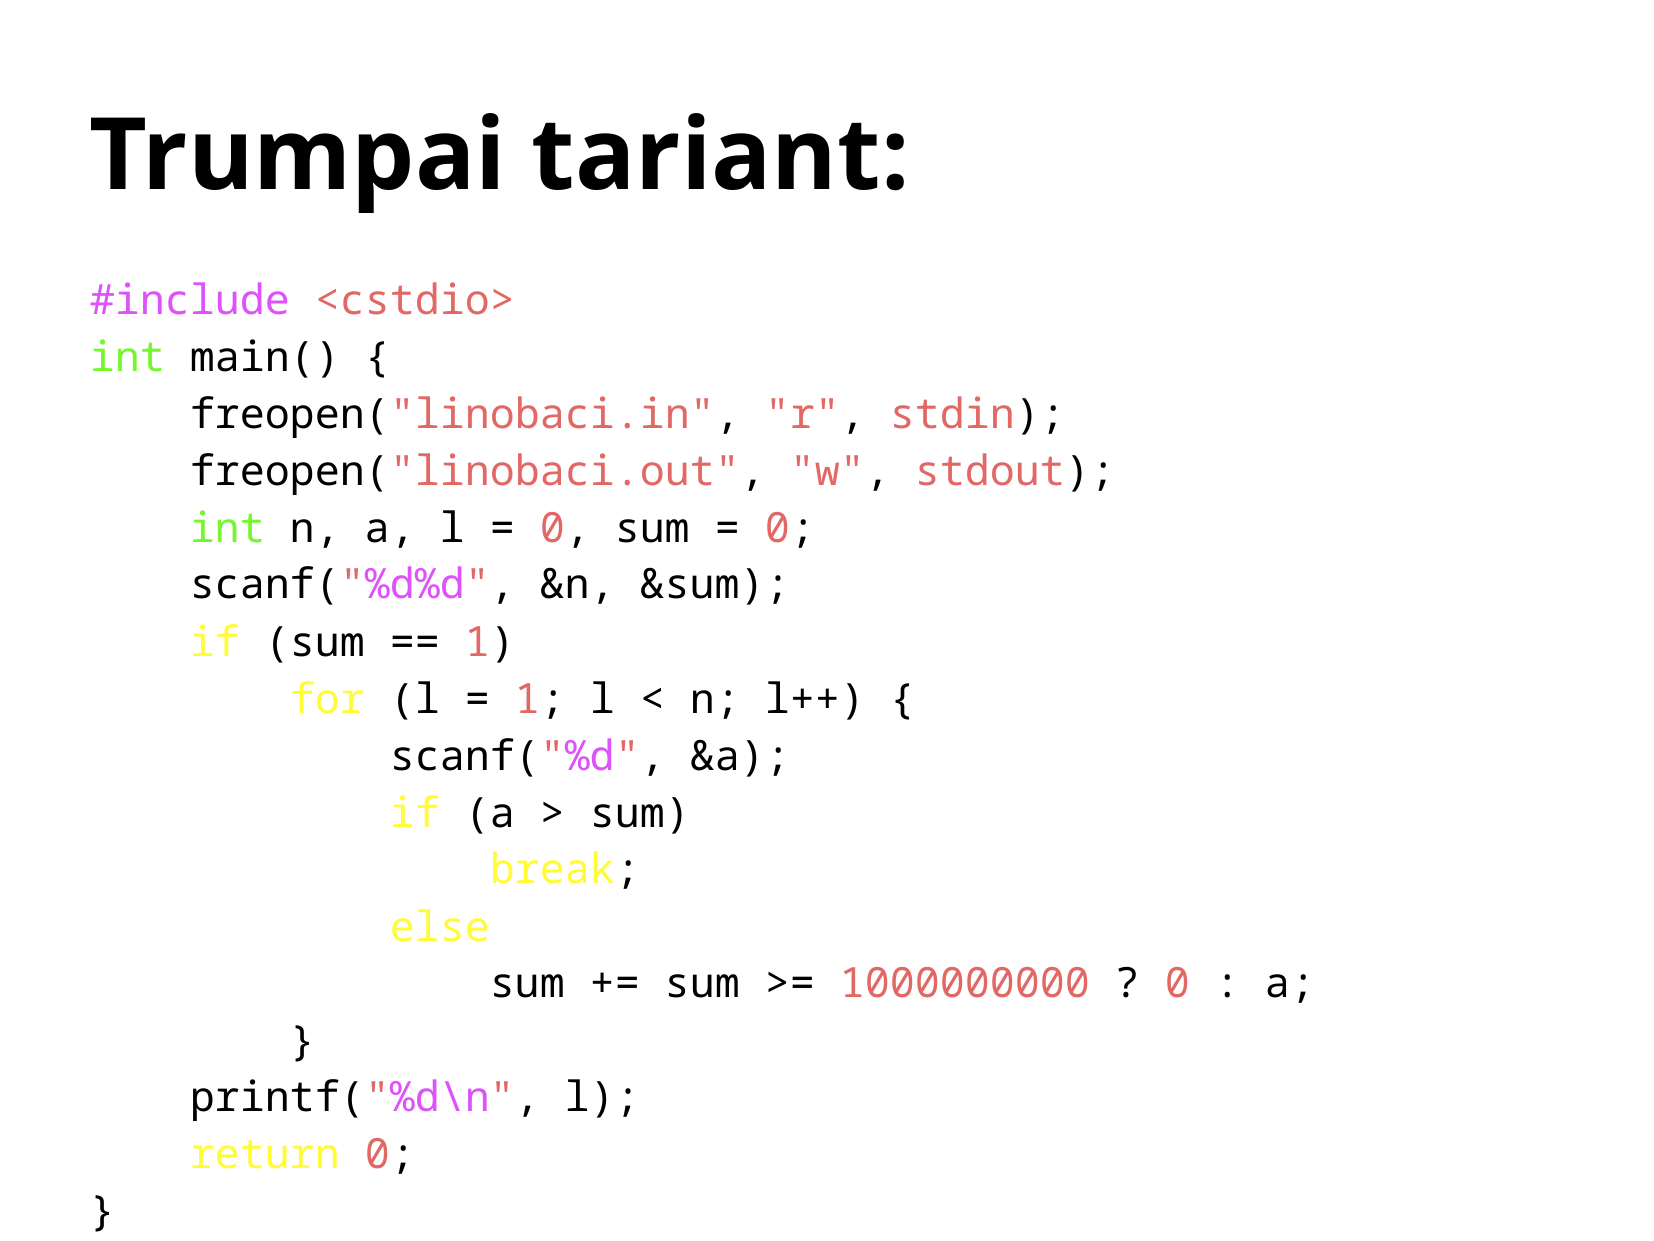

Trumpai tariant:
#include <cstdio>
int main() {
 freopen("linobaci.in", "r", stdin);
 freopen("linobaci.out", "w", stdout);
 int n, a, l = 0, sum = 0;
 scanf("%d%d", &n, &sum);
 if (sum == 1)
 for (l = 1; l < n; l++) {
 scanf("%d", &a);
 if (a > sum)
 break;
 else
 sum += sum >= 1000000000 ? 0 : a;
 }
 printf("%d\n", l);
 return 0;
}